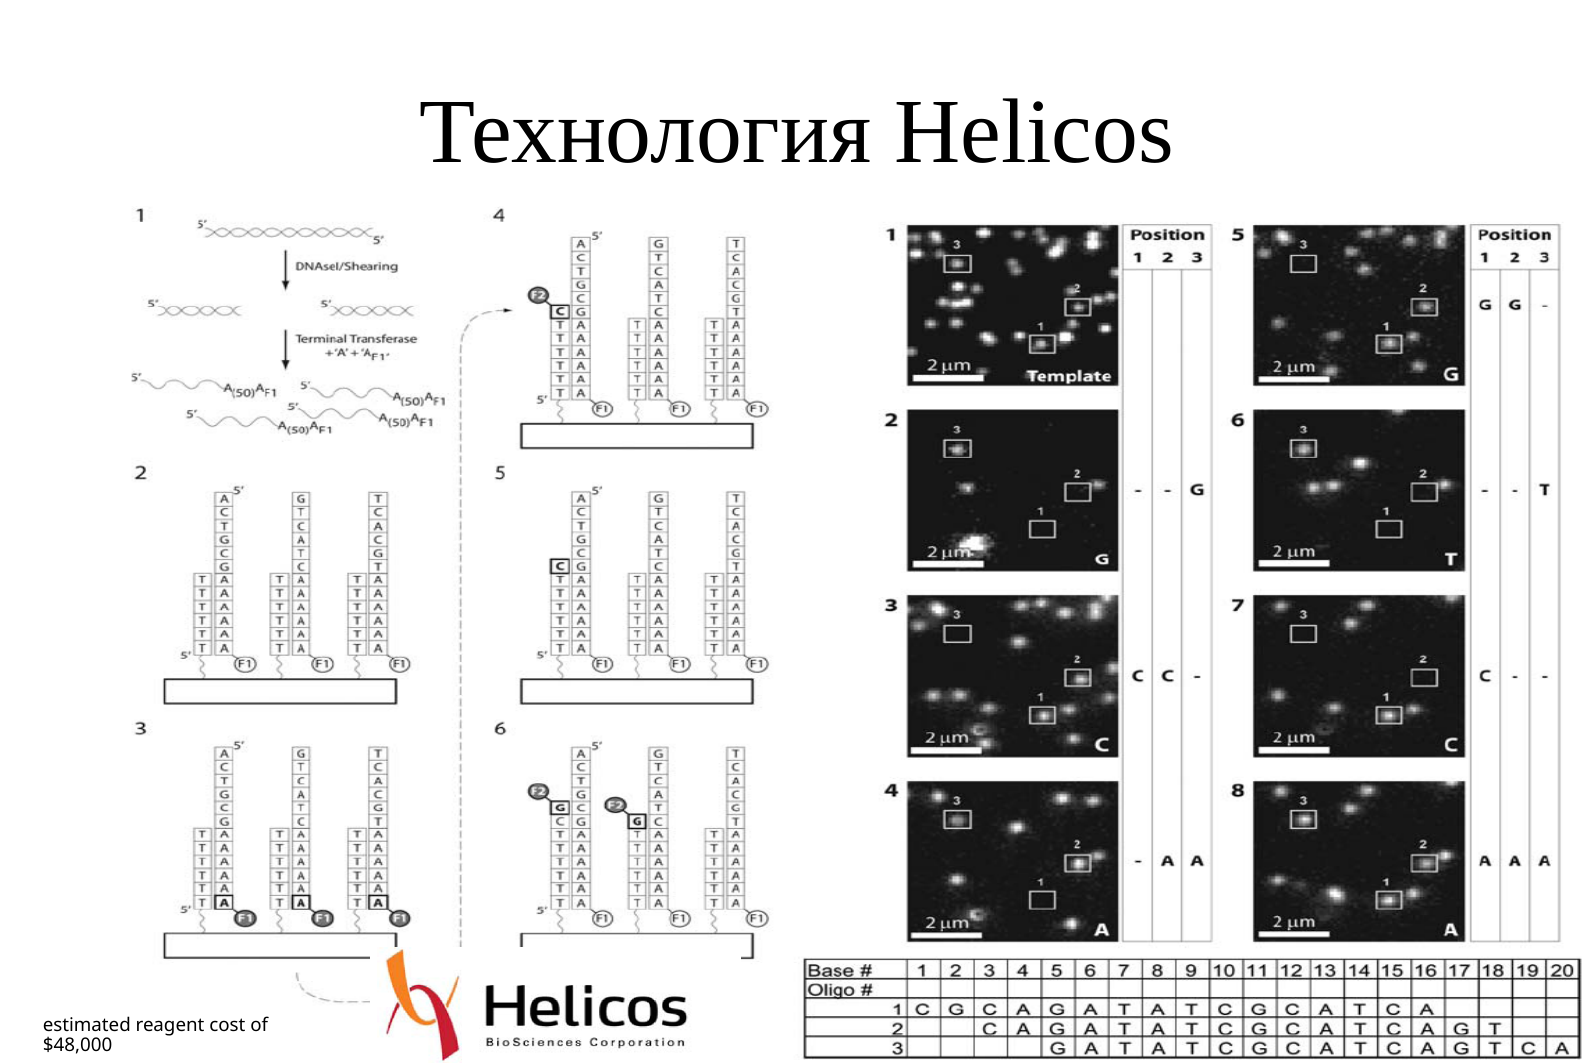

# Технология Helicos
estimated reagent cost of $48,000